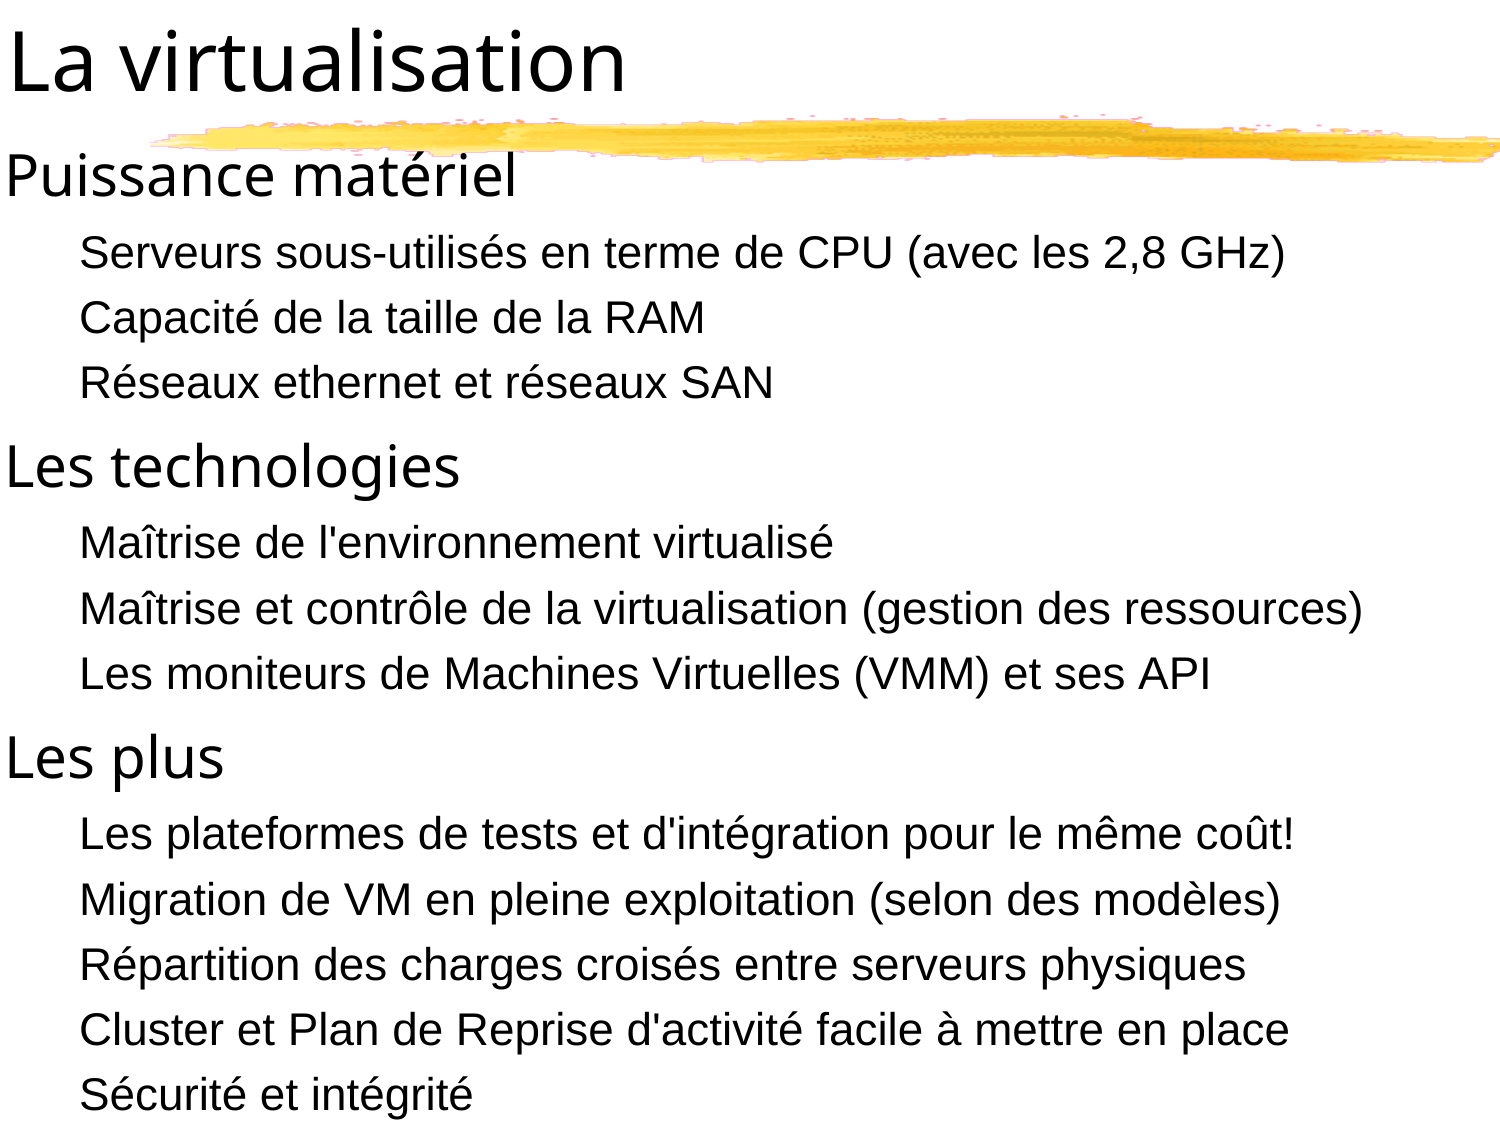

# La virtualisation
Puissance matériel
Serveurs sous-utilisés en terme de CPU (avec les 2,8 GHz)
Capacité de la taille de la RAM
Réseaux ethernet et réseaux SAN
Les technologies
Maîtrise de l'environnement virtualisé
Maîtrise et contrôle de la virtualisation (gestion des ressources)
Les moniteurs de Machines Virtuelles (VMM) et ses API
Les plus
Les plateformes de tests et d'intégration pour le même coût!
Migration de VM en pleine exploitation (selon des modèles)
Répartition des charges croisés entre serveurs physiques
Cluster et Plan de Reprise d'activité facile à mettre en place
Sécurité et intégrité